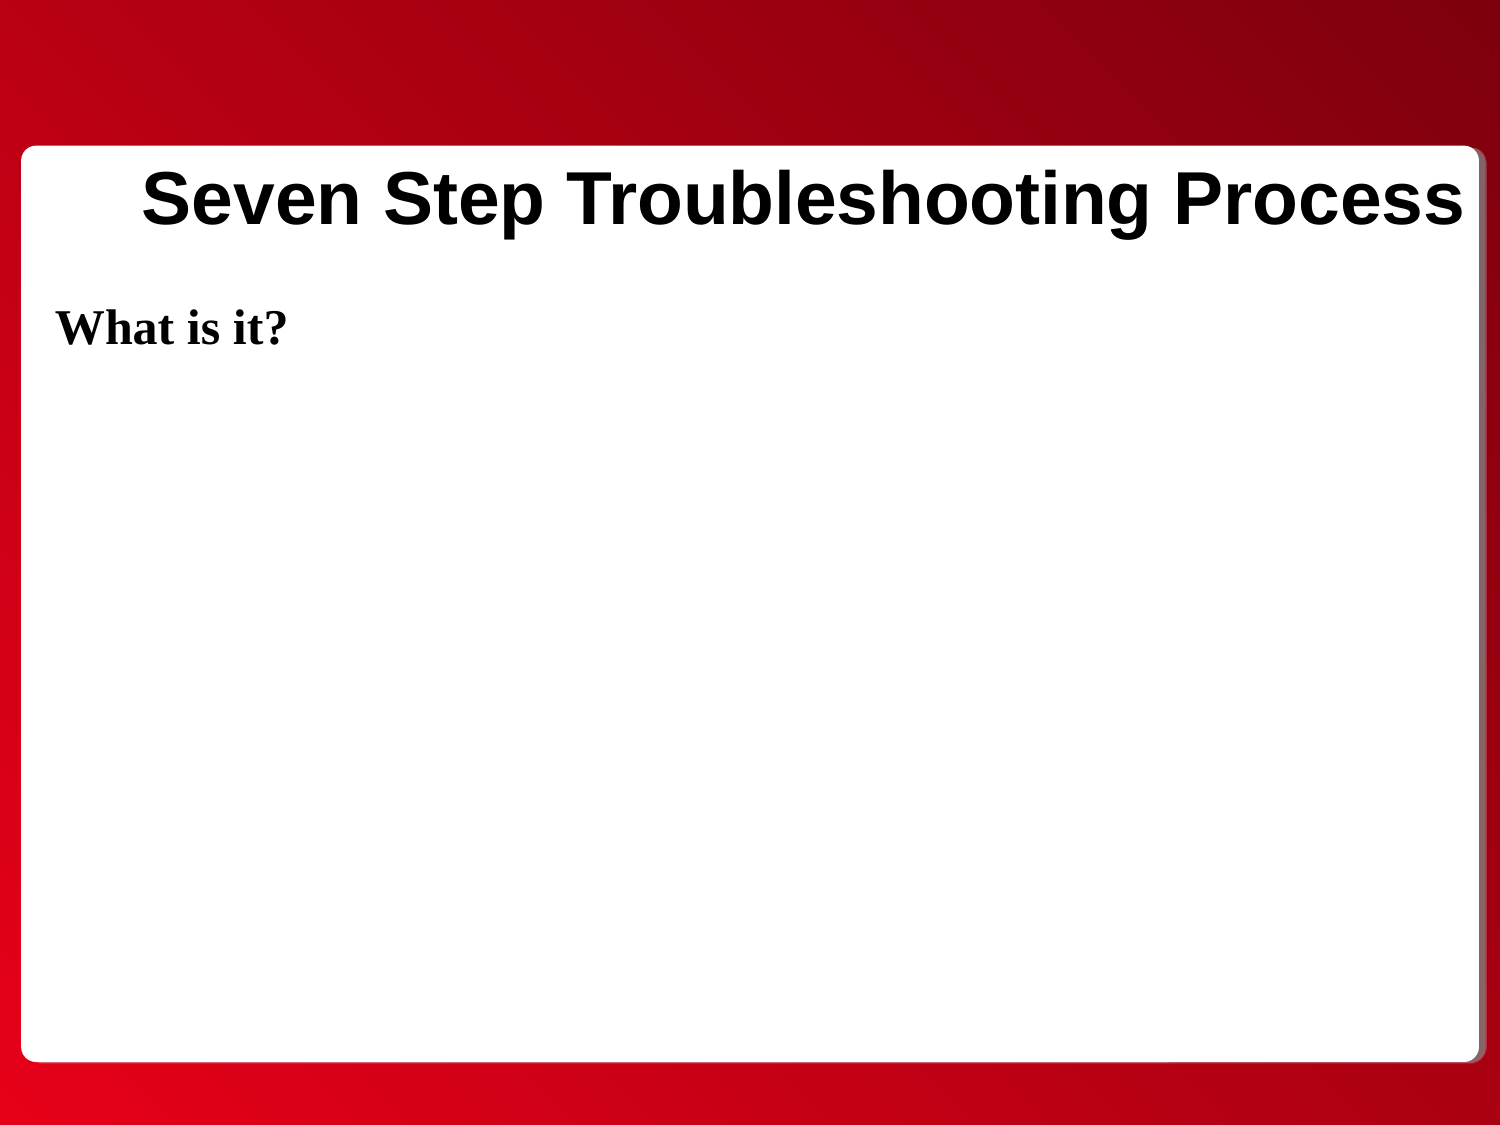

# Seven Step Troubleshooting Process
What is it?